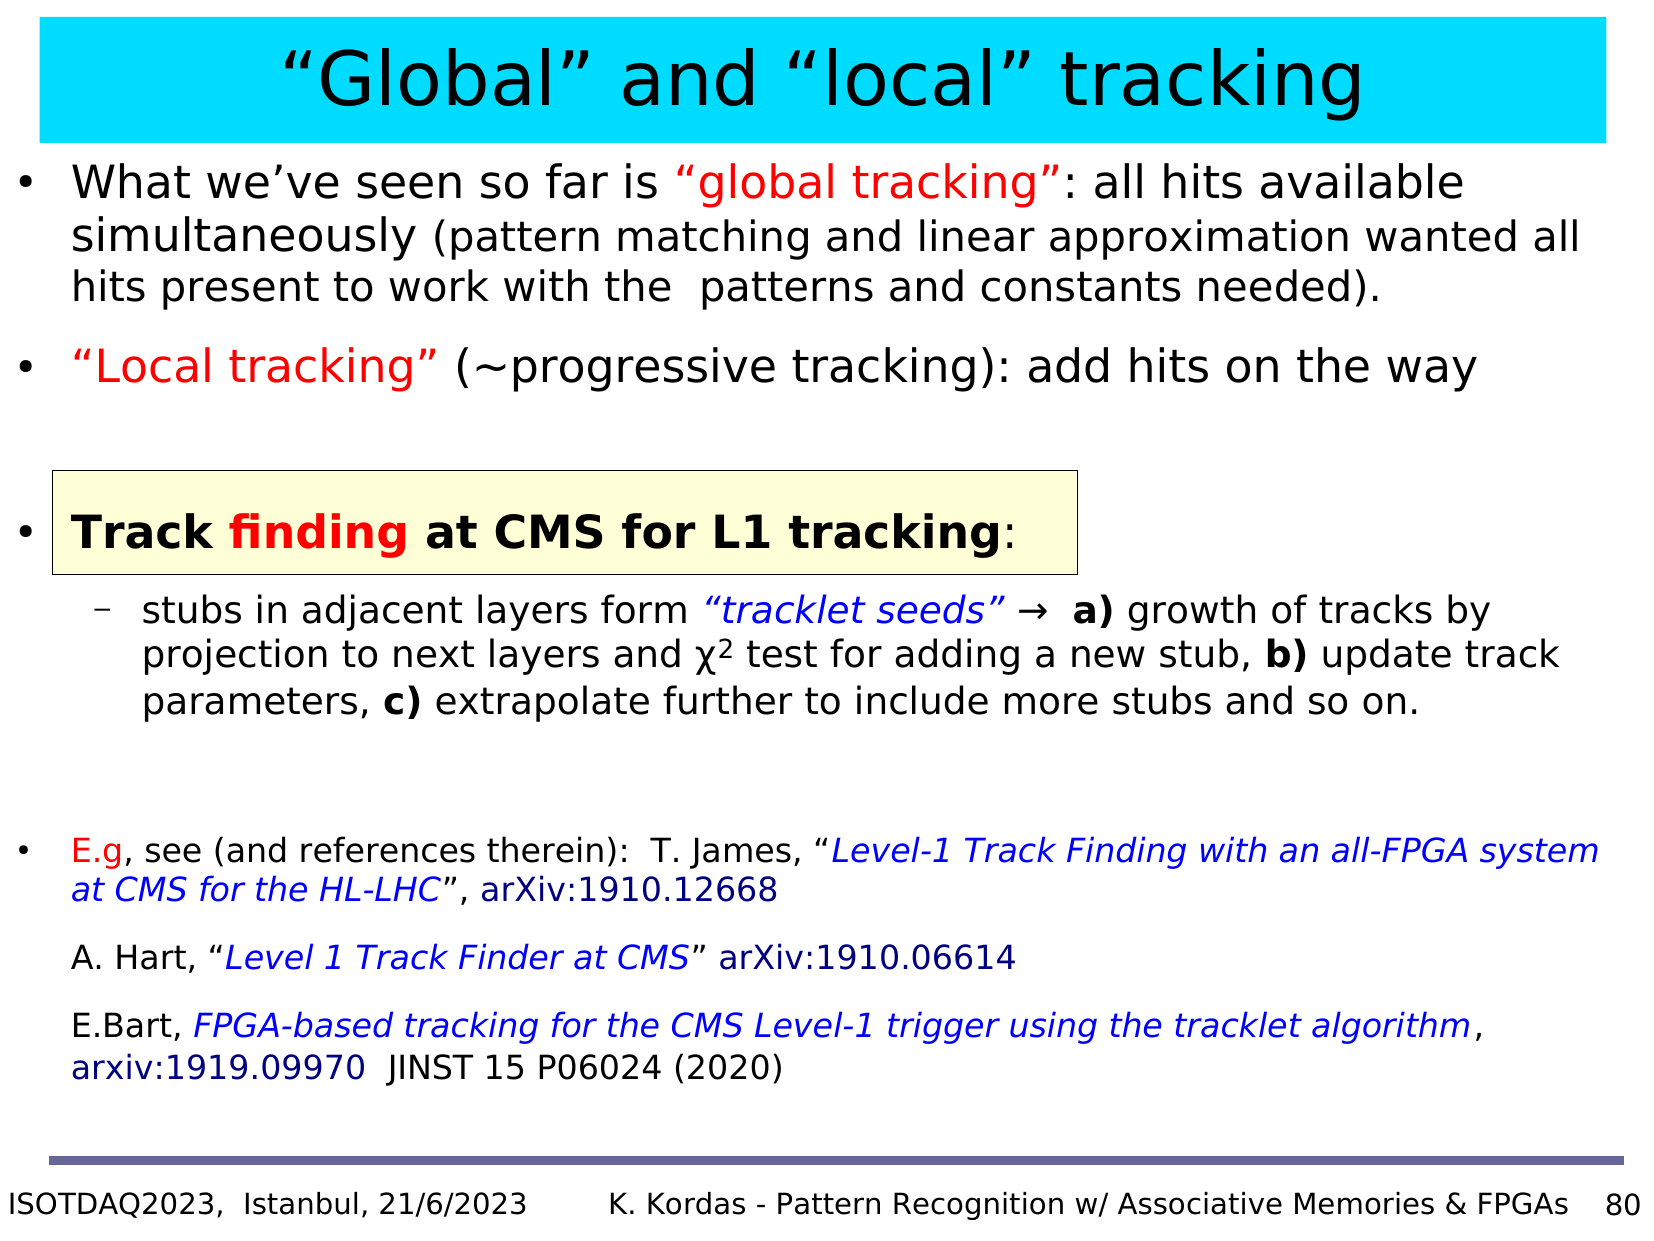

# “Global” and “local” tracking
What we’ve seen so far is “global tracking”: all hits available simultaneously (pattern matching and linear approximation wanted all hits present to work with the patterns and constants needed).
“Local tracking” (~progressive tracking): add hits on the way
Track finding at CMS for L1 tracking:
stubs in adjacent layers form “tracklet seeds” → a) growth of tracks by projection to next layers and χ2 test for adding a new stub, b) update track parameters, c) extrapolate further to include more stubs and so on.
E.g, see (and references therein): T. James, “Level-1 Track Finding with an all-FPGA system at CMS for the HL-LHC”, arXiv:1910.12668
A. Hart, “Level 1 Track Finder at CMS” arXiv:1910.06614
E.Bart, FPGA-based tracking for the CMS Level-1 trigger using the tracklet algorithm, arxiv:1919.09970 JINST 15 P06024 (2020)
ISOTDAQ2023, Istanbul, 21/6/2023
K. Kordas - Pattern Recognition w/ Associative Memories & FPGAs
80